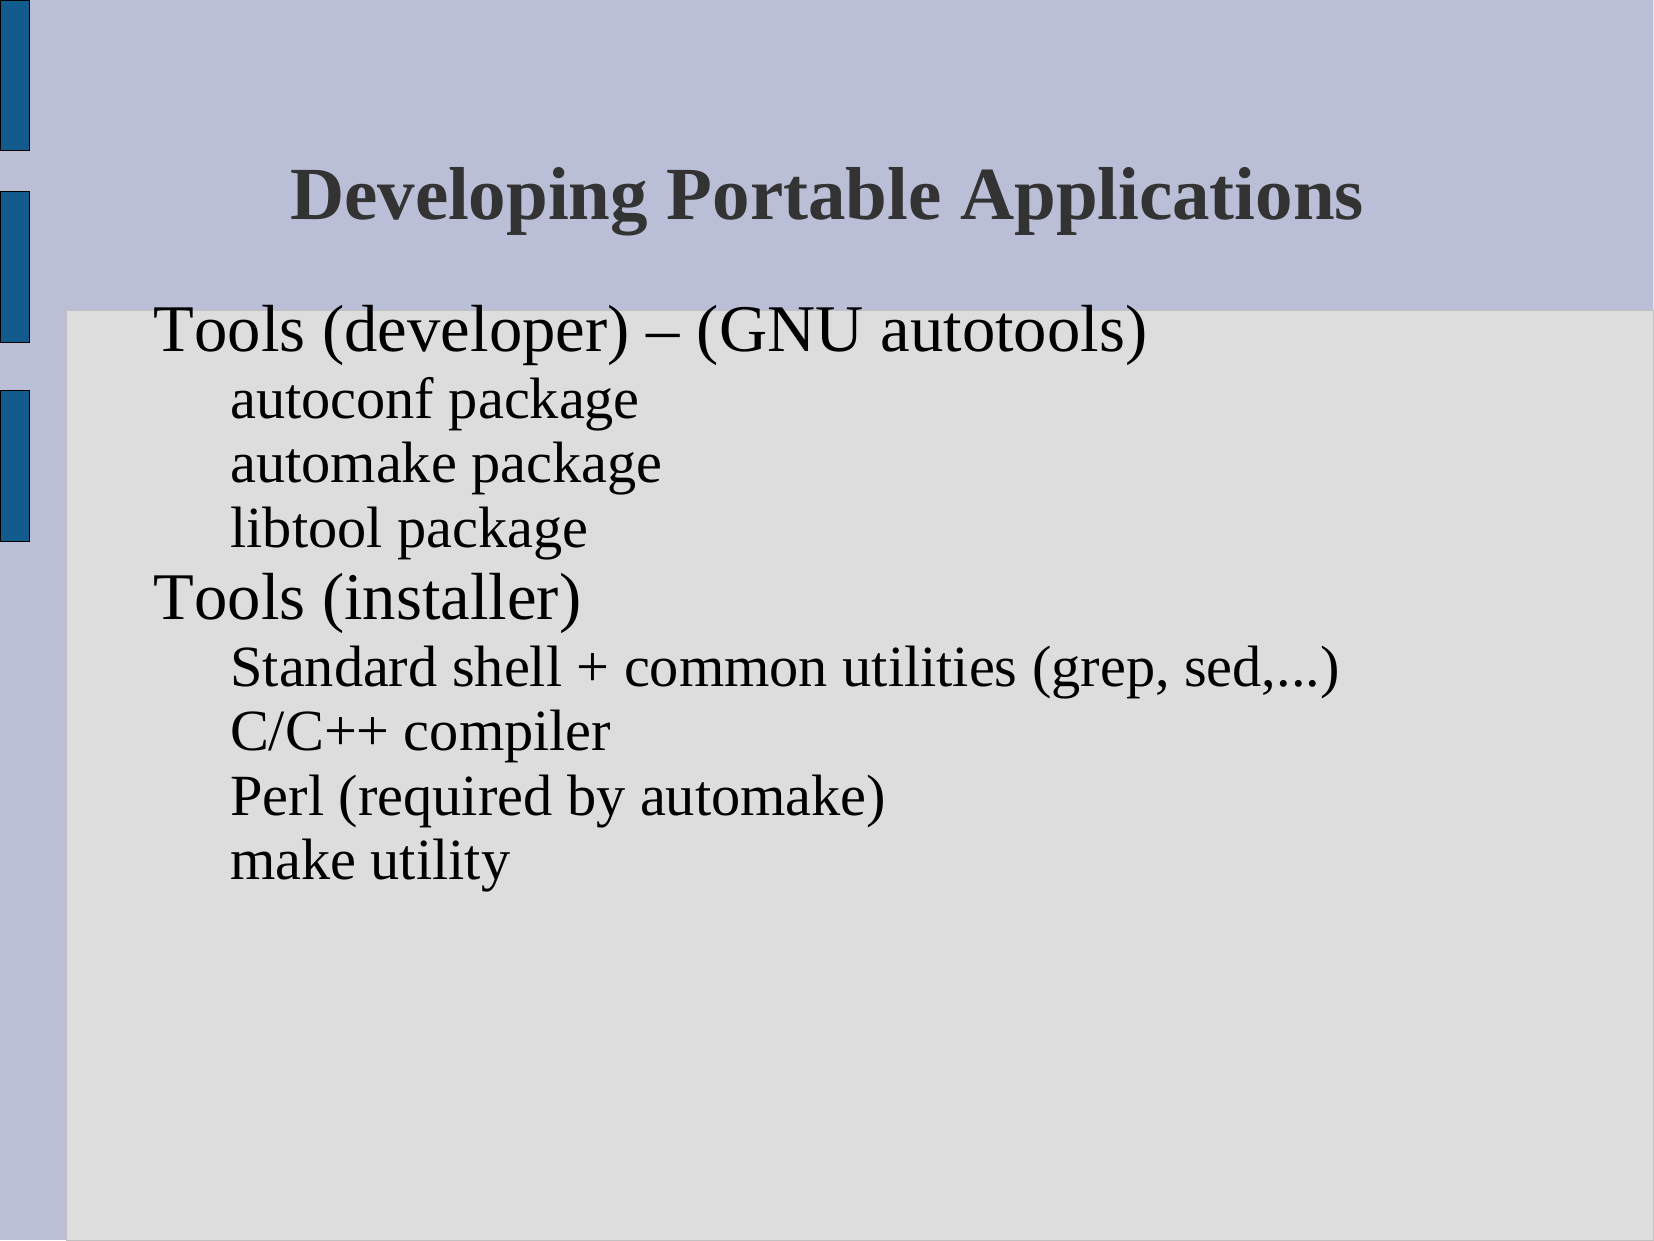

# Developing Portable Applications
Tools (developer) – (GNU autotools)
autoconf package
automake package
libtool package
Tools (installer)
Standard shell + common utilities (grep, sed,...)
C/C++ compiler
Perl (required by automake)
make utility